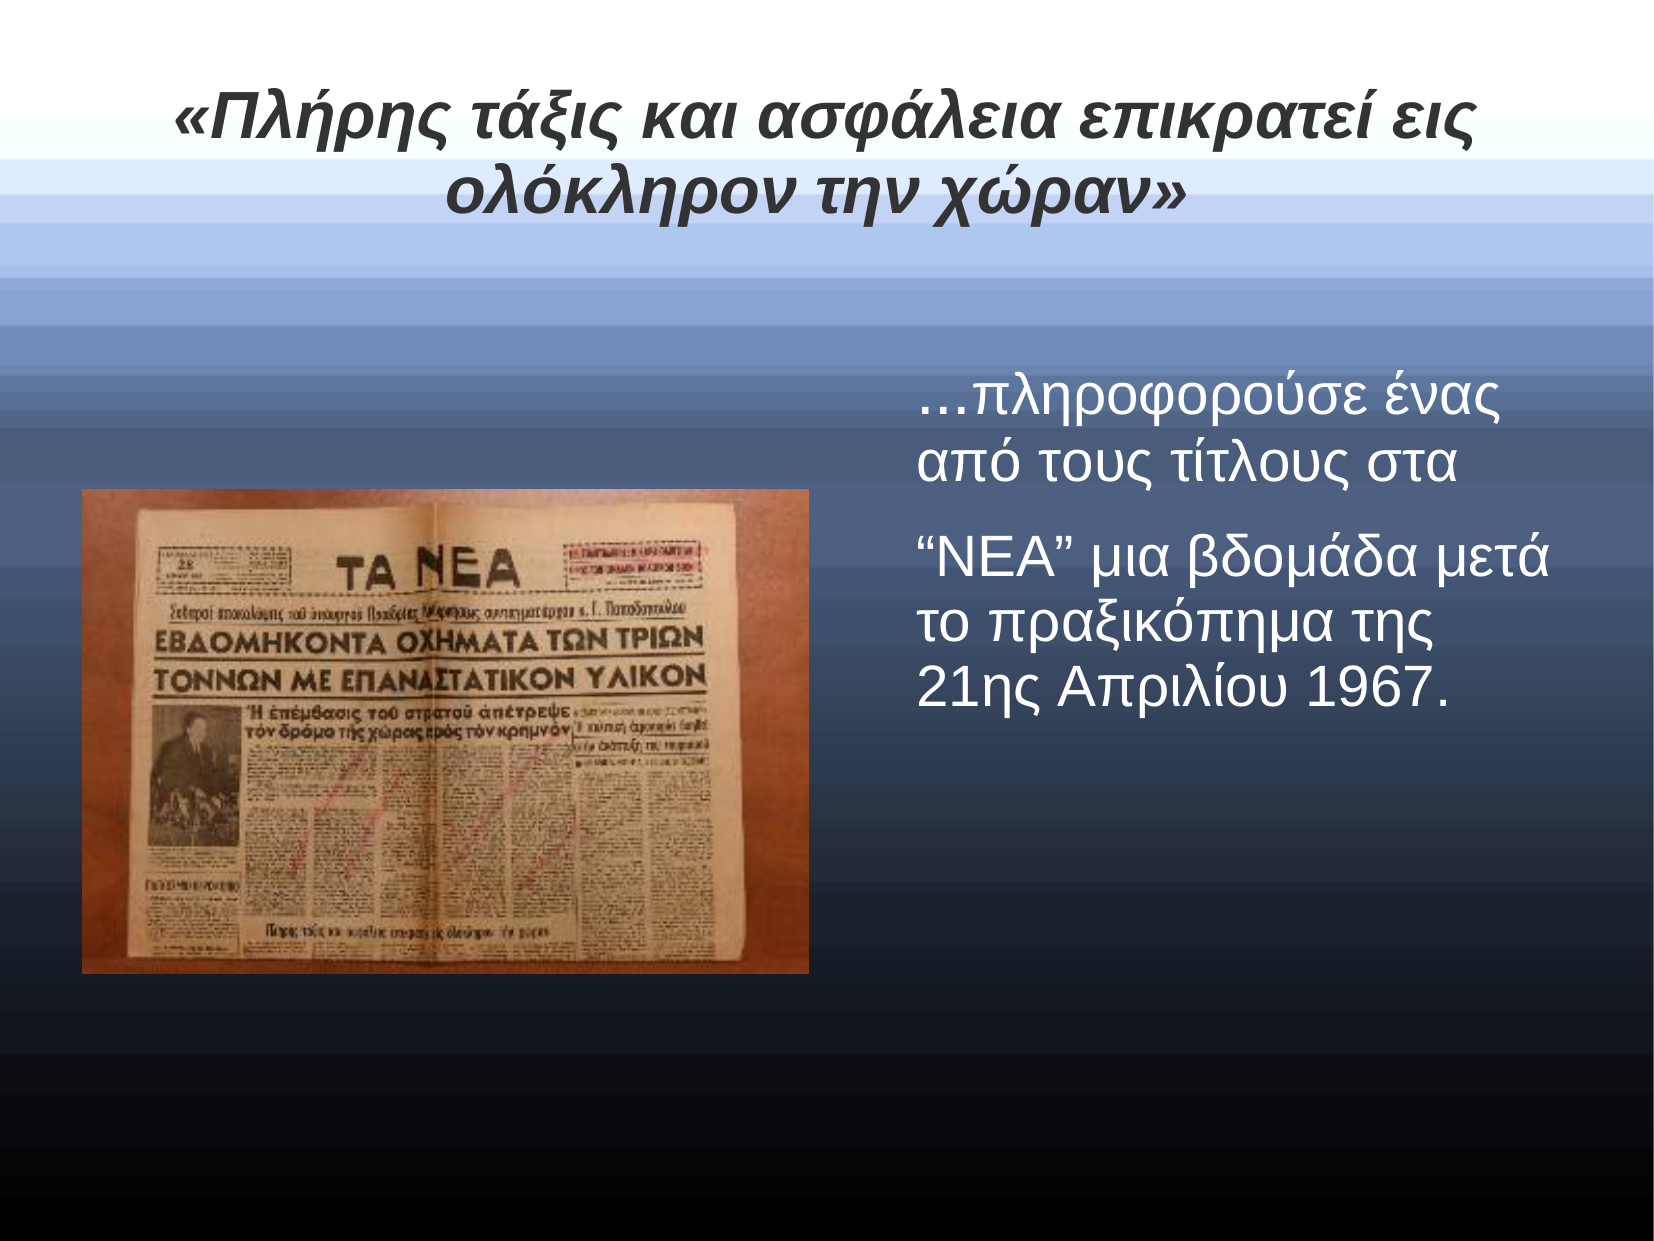

# «Πλήρης τάξις και ασφάλεια επικρατεί εις ολόκληρον την χώραν»
...πληροφορούσε ένας από τους τίτλους στα
“ΝΕΑ” μια βδομάδα μετά το πραξικόπημα της 21ης Απριλίου 1967.